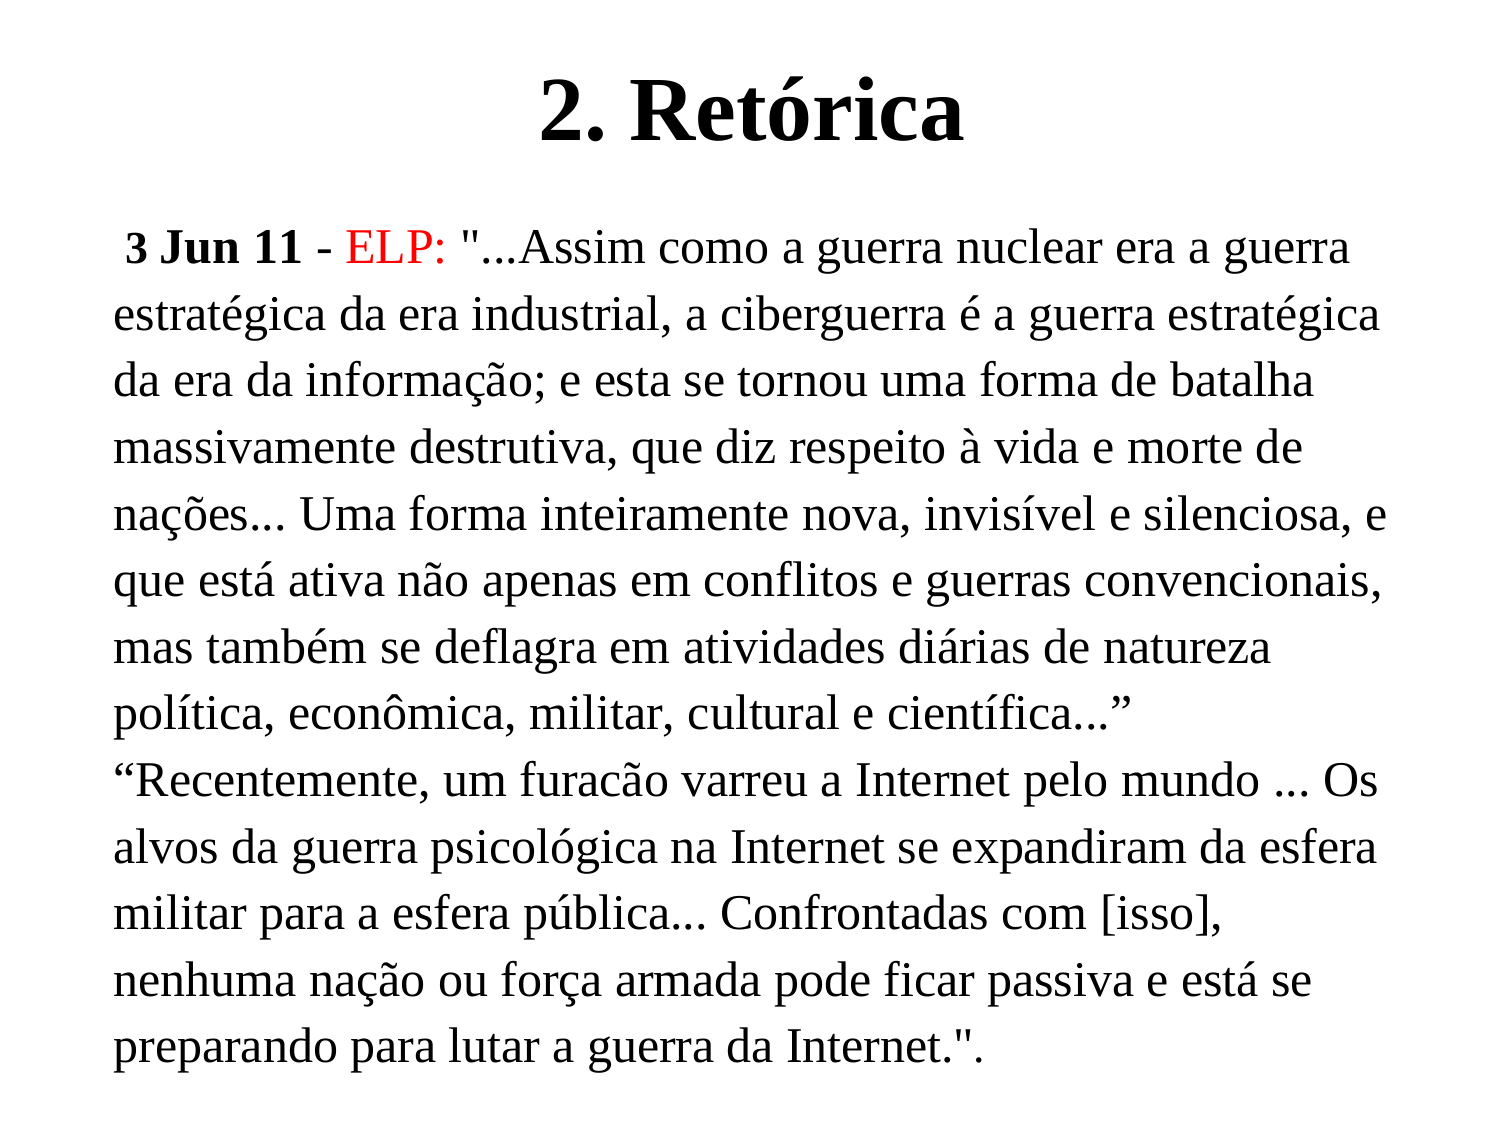

# 2. Retórica
 3 Jun 11 - ELP: "...Assim como a guerra nuclear era a guerra estratégica da era industrial, a ciberguerra é a guerra estratégica da era da informação; e esta se tornou uma forma de batalha massivamente destrutiva, que diz respeito à vida e morte de nações... Uma forma inteiramente nova, invisível e silenciosa, e que está ativa não apenas em conflitos e guerras convencionais, mas também se deflagra em atividades diárias de natureza política, econômica, militar, cultural e científica...” “Recentemente, um furacão varreu a Internet pelo mundo ... Os alvos da guerra psicológica na Internet se expandiram da esfera militar para a esfera pública... Confrontadas com [isso], nenhuma nação ou força armada pode ficar passiva e está se preparando para lutar a guerra da Internet.".